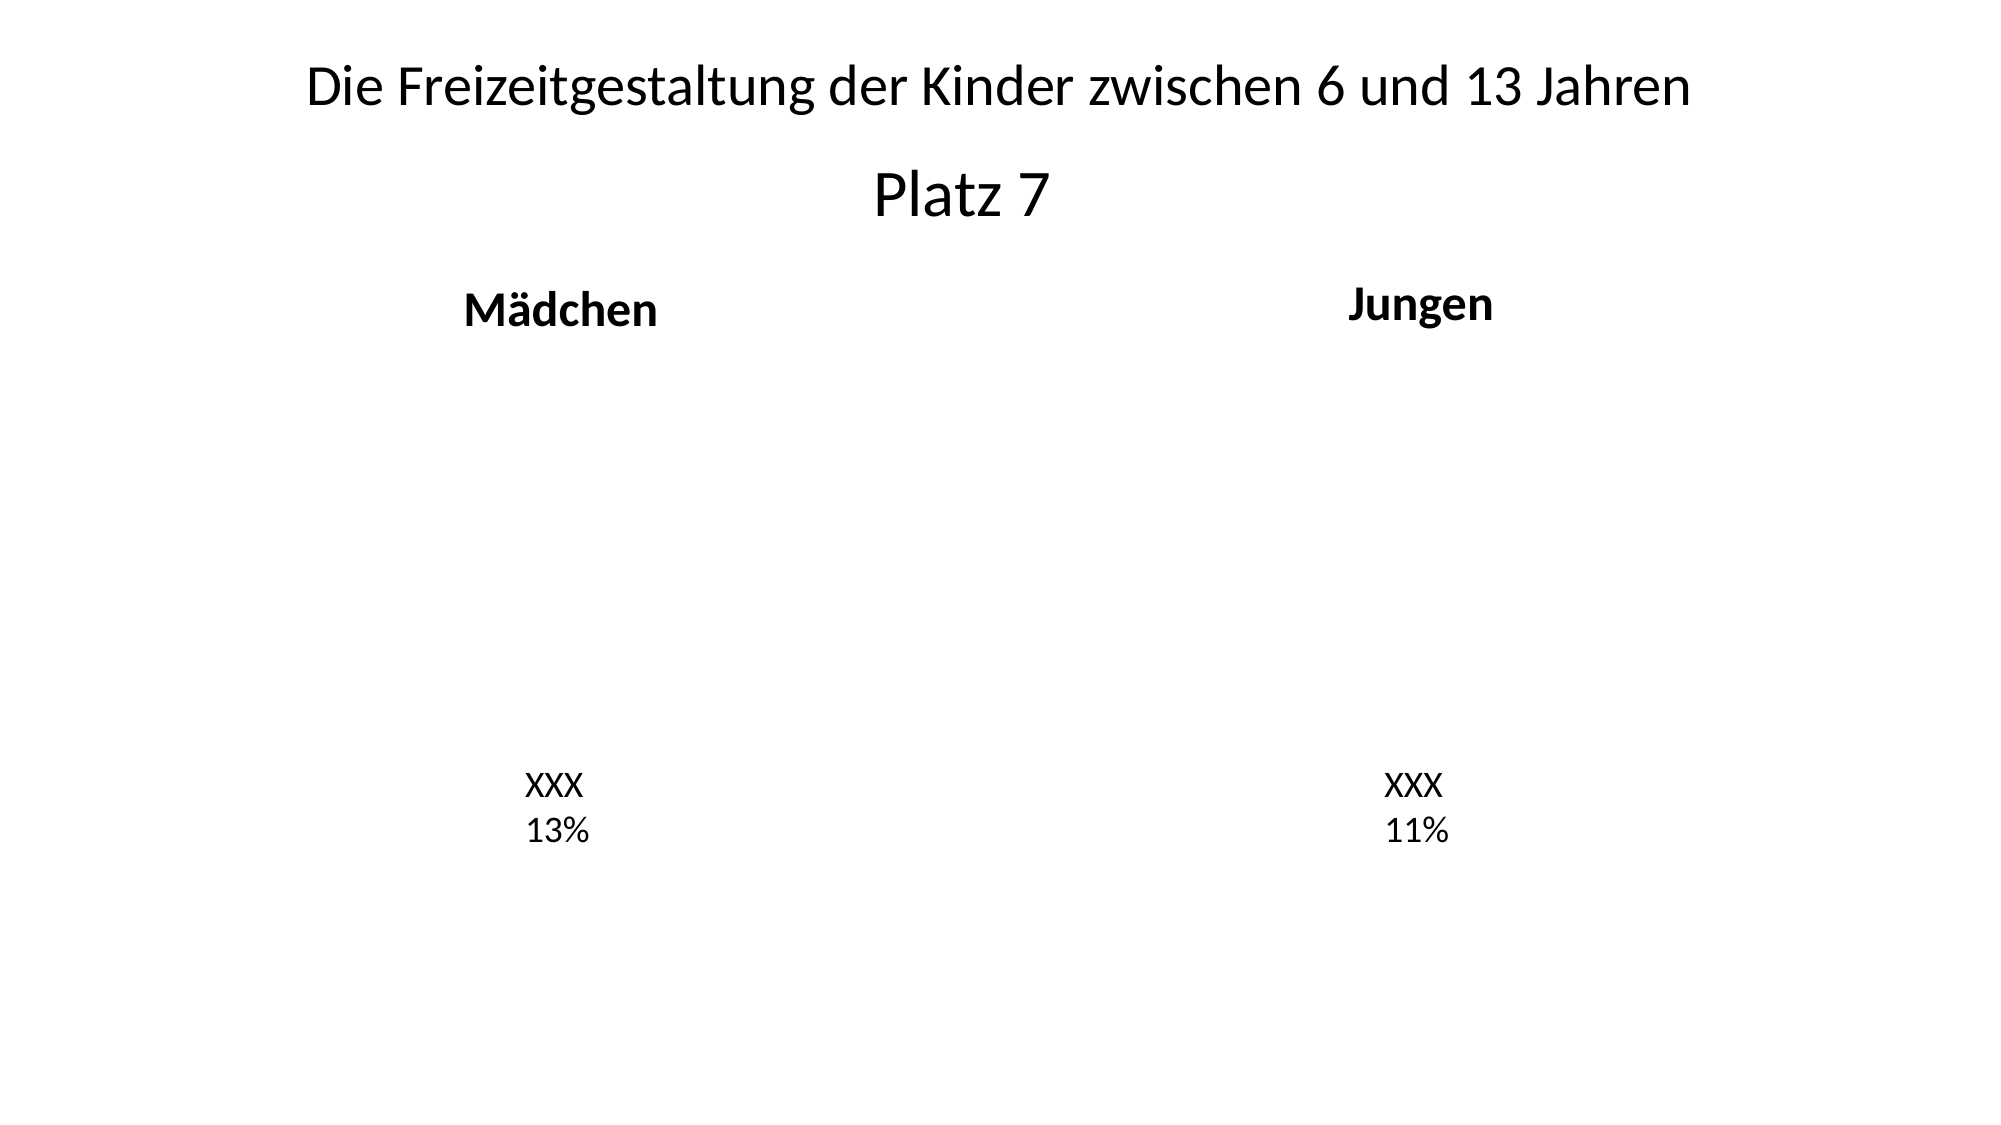

Die Freizeitgestaltung der Kinder zwischen 6 und 13 Jahren
Platz 7
Jungen
Mädchen
XXX
13%
XXX
11%